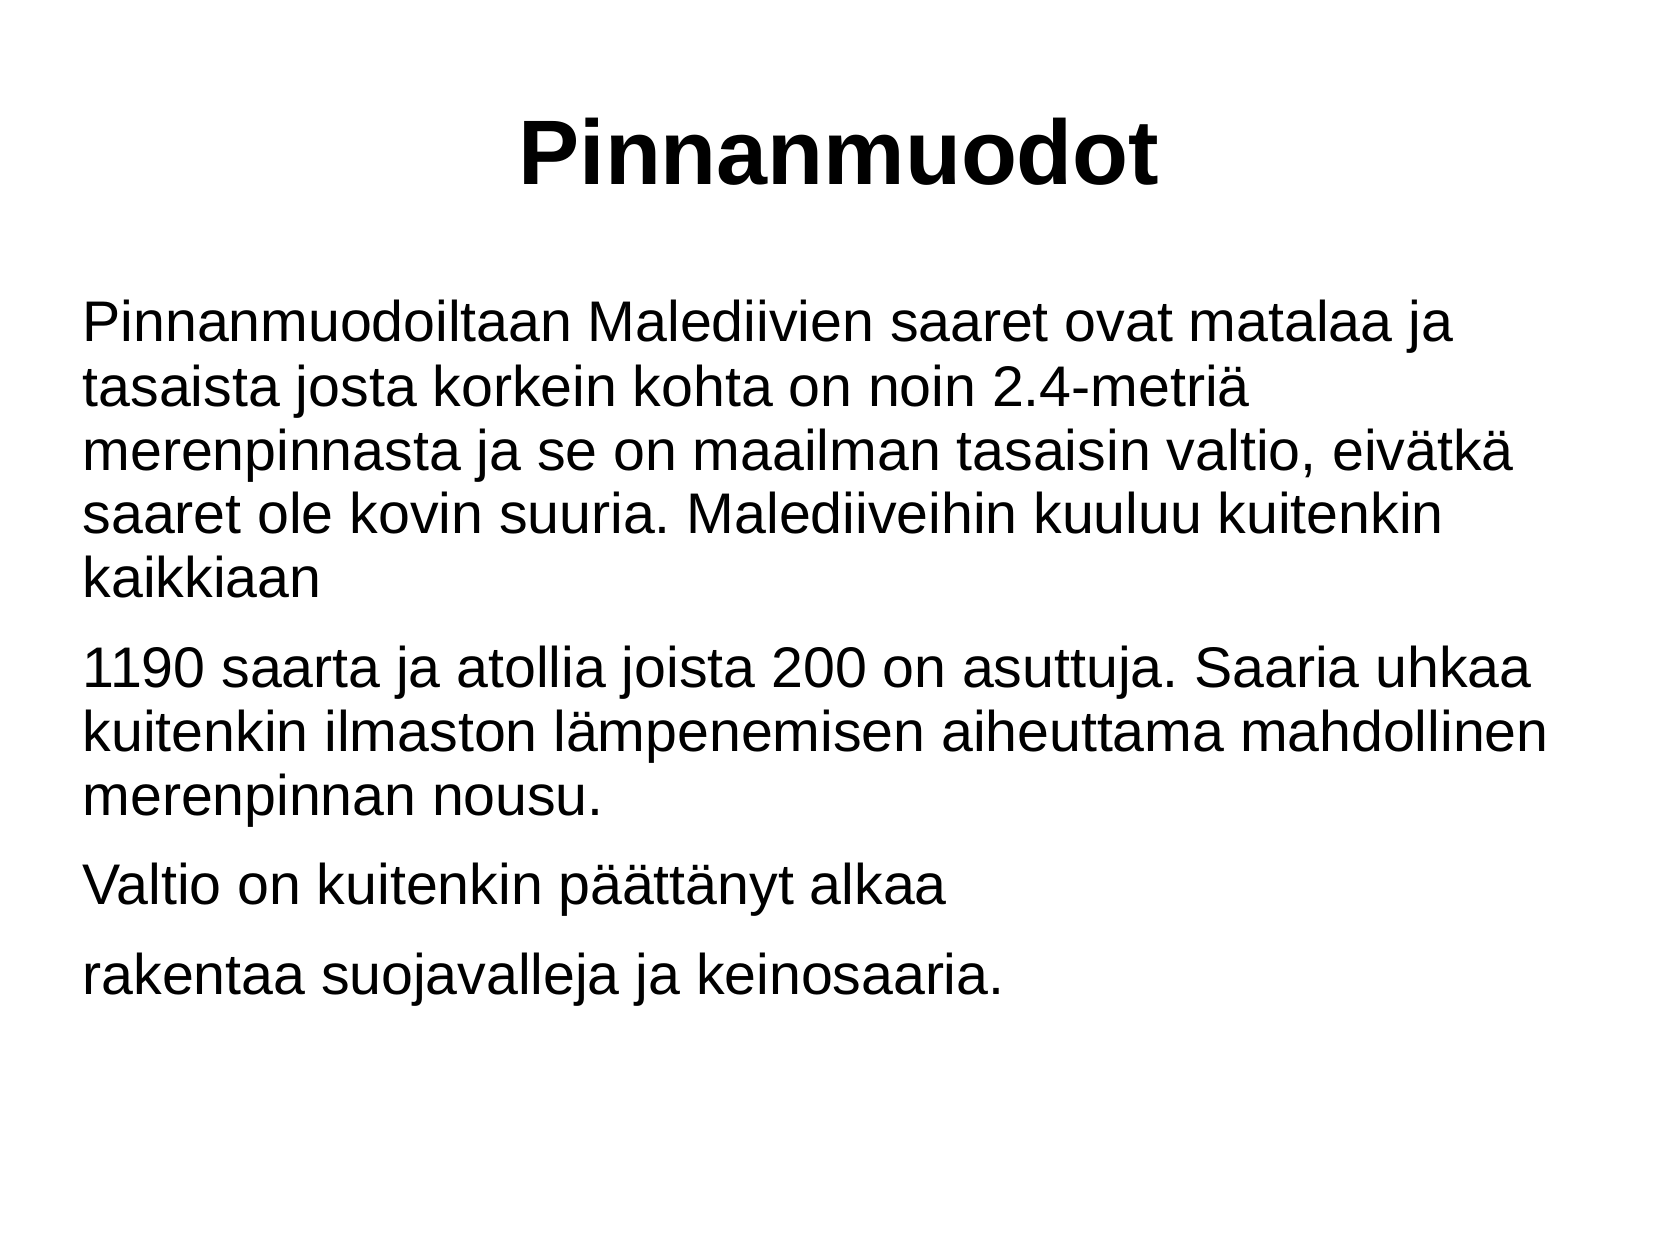

# Pinnanmuodot
Pinnanmuodoiltaan Malediivien saaret ovat matalaa ja tasaista josta korkein kohta on noin 2.4-metriä merenpinnasta ja se on maailman tasaisin valtio, eivätkä saaret ole kovin suuria. Malediiveihin kuuluu kuitenkin kaikkiaan
1190 saarta ja atollia joista 200 on asuttuja. Saaria uhkaa kuitenkin ilmaston lämpenemisen aiheuttama mahdollinen merenpinnan nousu.
Valtio on kuitenkin päättänyt alkaa
rakentaa suojavalleja ja keinosaaria.